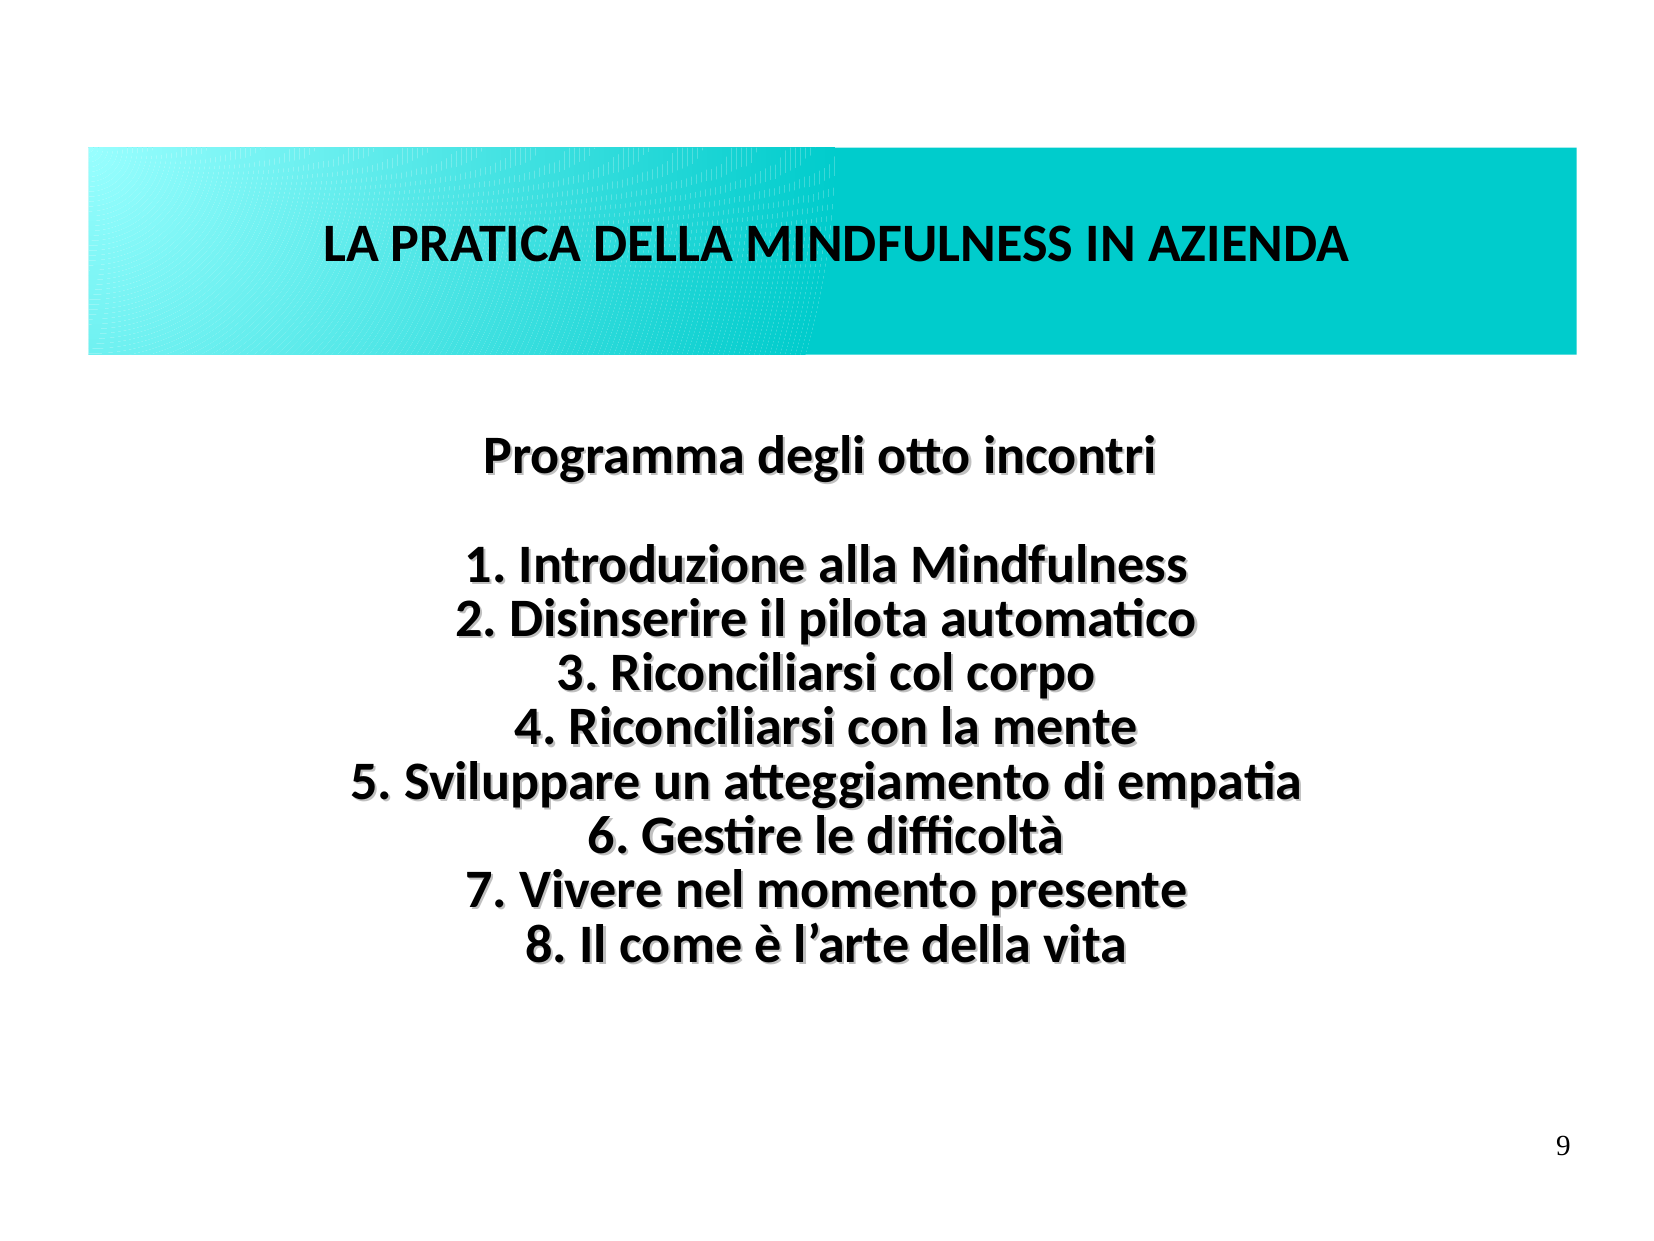

# LA PRATICA DELLA MINDFULNESS IN AZIENDA
Programma degli otto incontri
1. Introduzione alla Mindfulness
2. Disinserire il pilota automatico
3. Riconciliarsi col corpo
4. Riconciliarsi con la mente
5. Sviluppare un atteggiamento di empatia
6. Gestire le difficoltà
7. Vivere nel momento presente
8. Il come è l’arte della vita
9